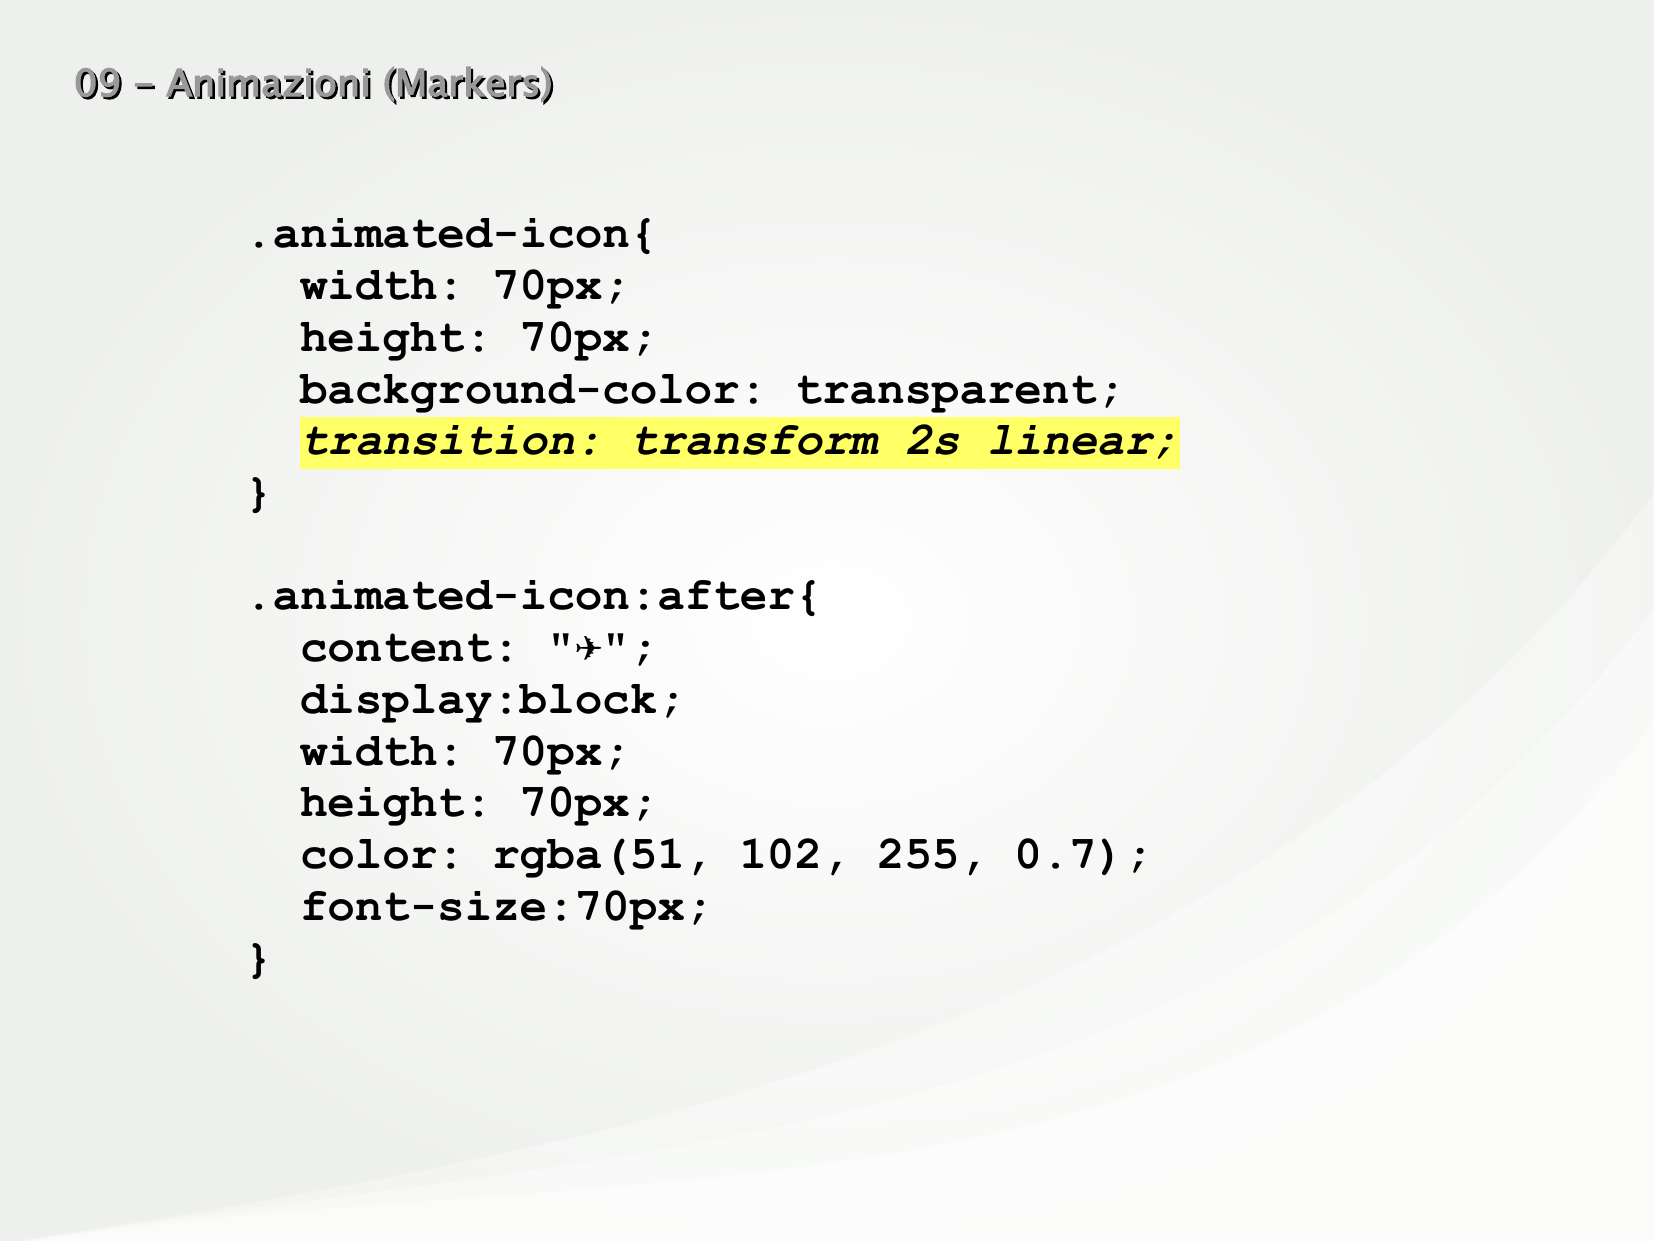

09 - Animazioni (Markers)
		.animated-icon{
		 width: 70px;
		 height: 70px;
		 background-color: transparent;
		 transition: transform 2s linear;
		}
		.animated-icon:after{
		 content: "✈";
		 display:block;
		 width: 70px;
		 height: 70px;
		 color: rgba(51, 102, 255, 0.7);
		 font-size:70px;
		}